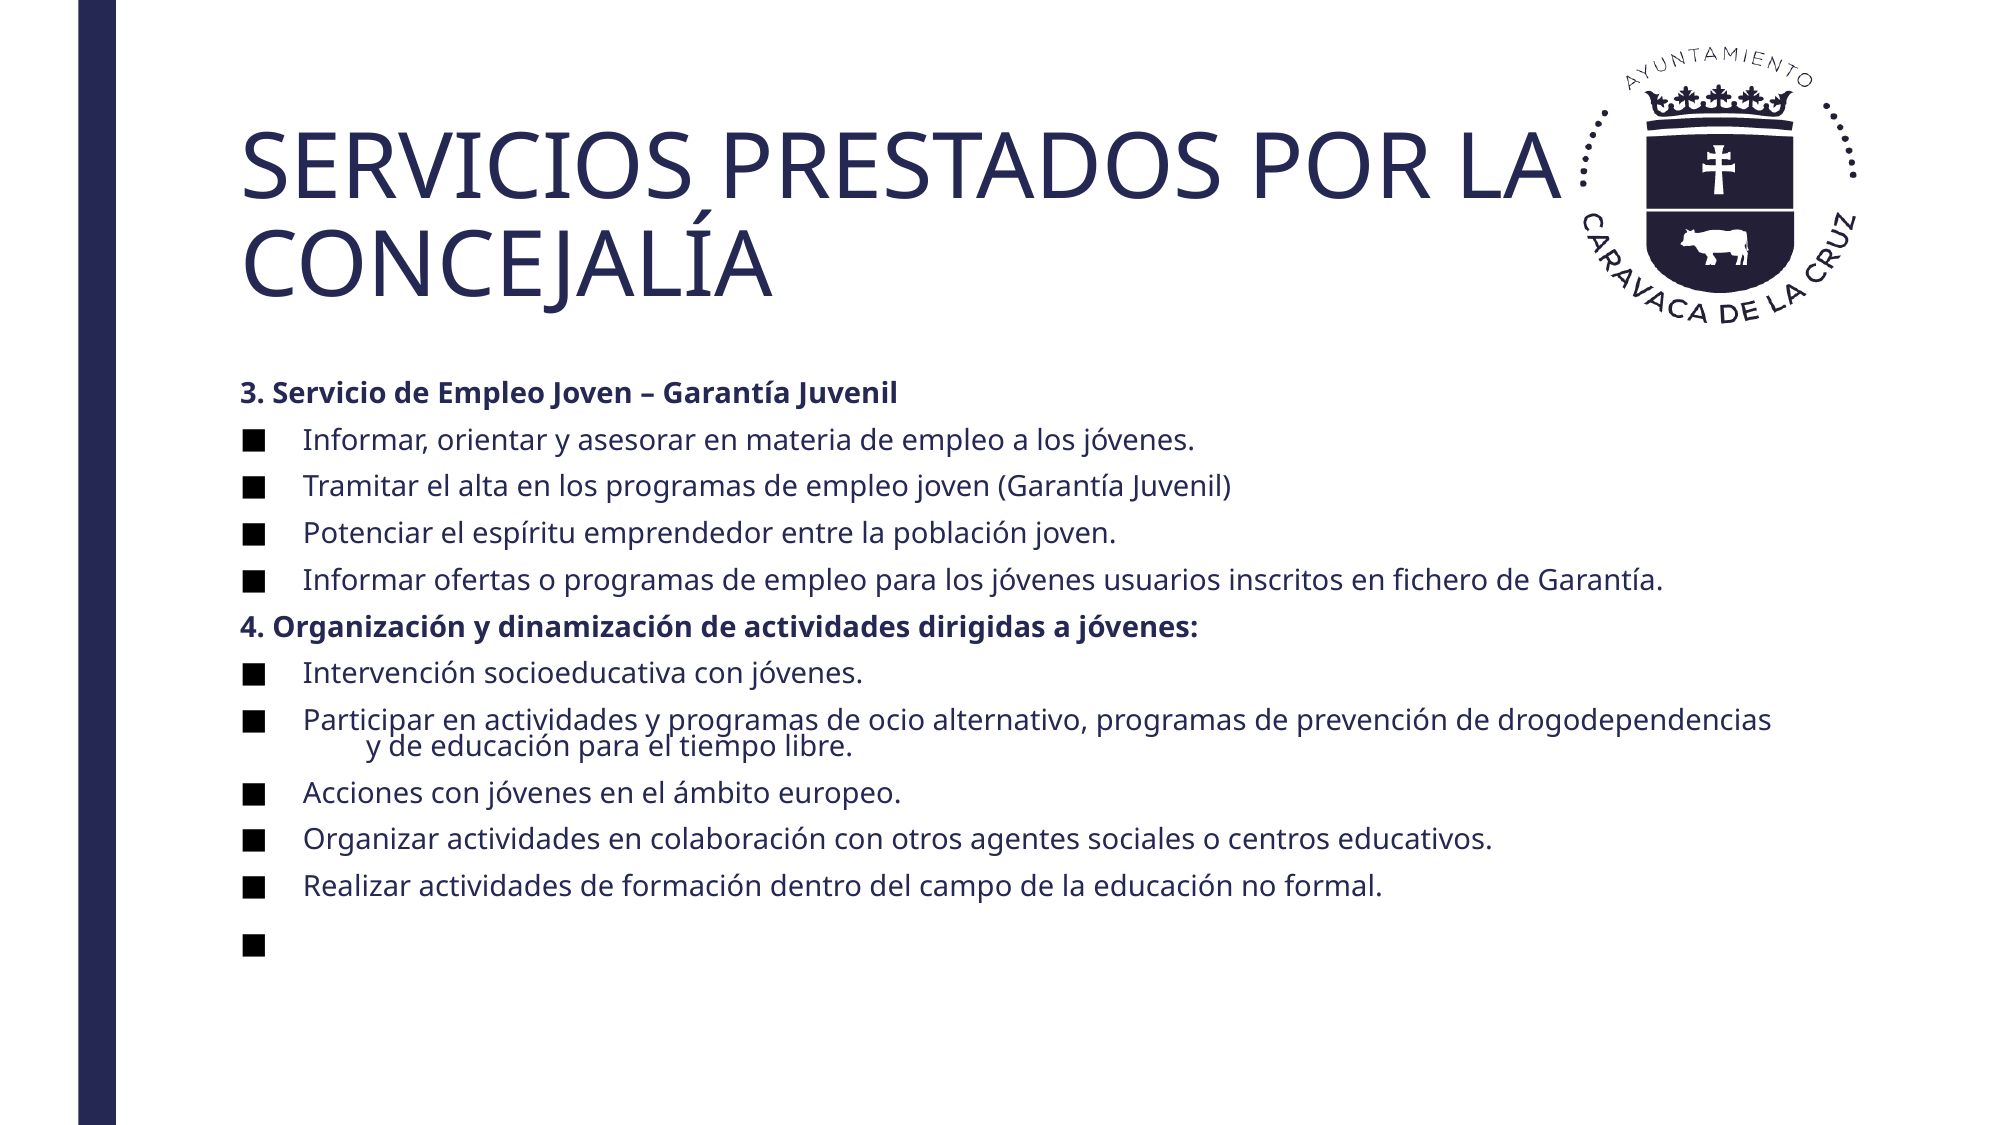

# SERVICIOS PRESTADOS POR LA CONCEJALÍA
3. Servicio de Empleo Joven – Garantía Juvenil
Informar, orientar y asesorar en materia de empleo a los jóvenes.
Tramitar el alta en los programas de empleo joven (Garantía Juvenil)
Potenciar el espíritu emprendedor entre la población joven.
Informar ofertas o programas de empleo para los jóvenes usuarios inscritos en fichero de Garantía.
4. Organización y dinamización de actividades dirigidas a jóvenes:
Intervención socioeducativa con jóvenes.
Participar en actividades y programas de ocio alternativo, programas de prevención de drogodependencias y de educación para el tiempo libre.
Acciones con jóvenes en el ámbito europeo.
Organizar actividades en colaboración con otros agentes sociales o centros educativos.
Realizar actividades de formación dentro del campo de la educación no formal.